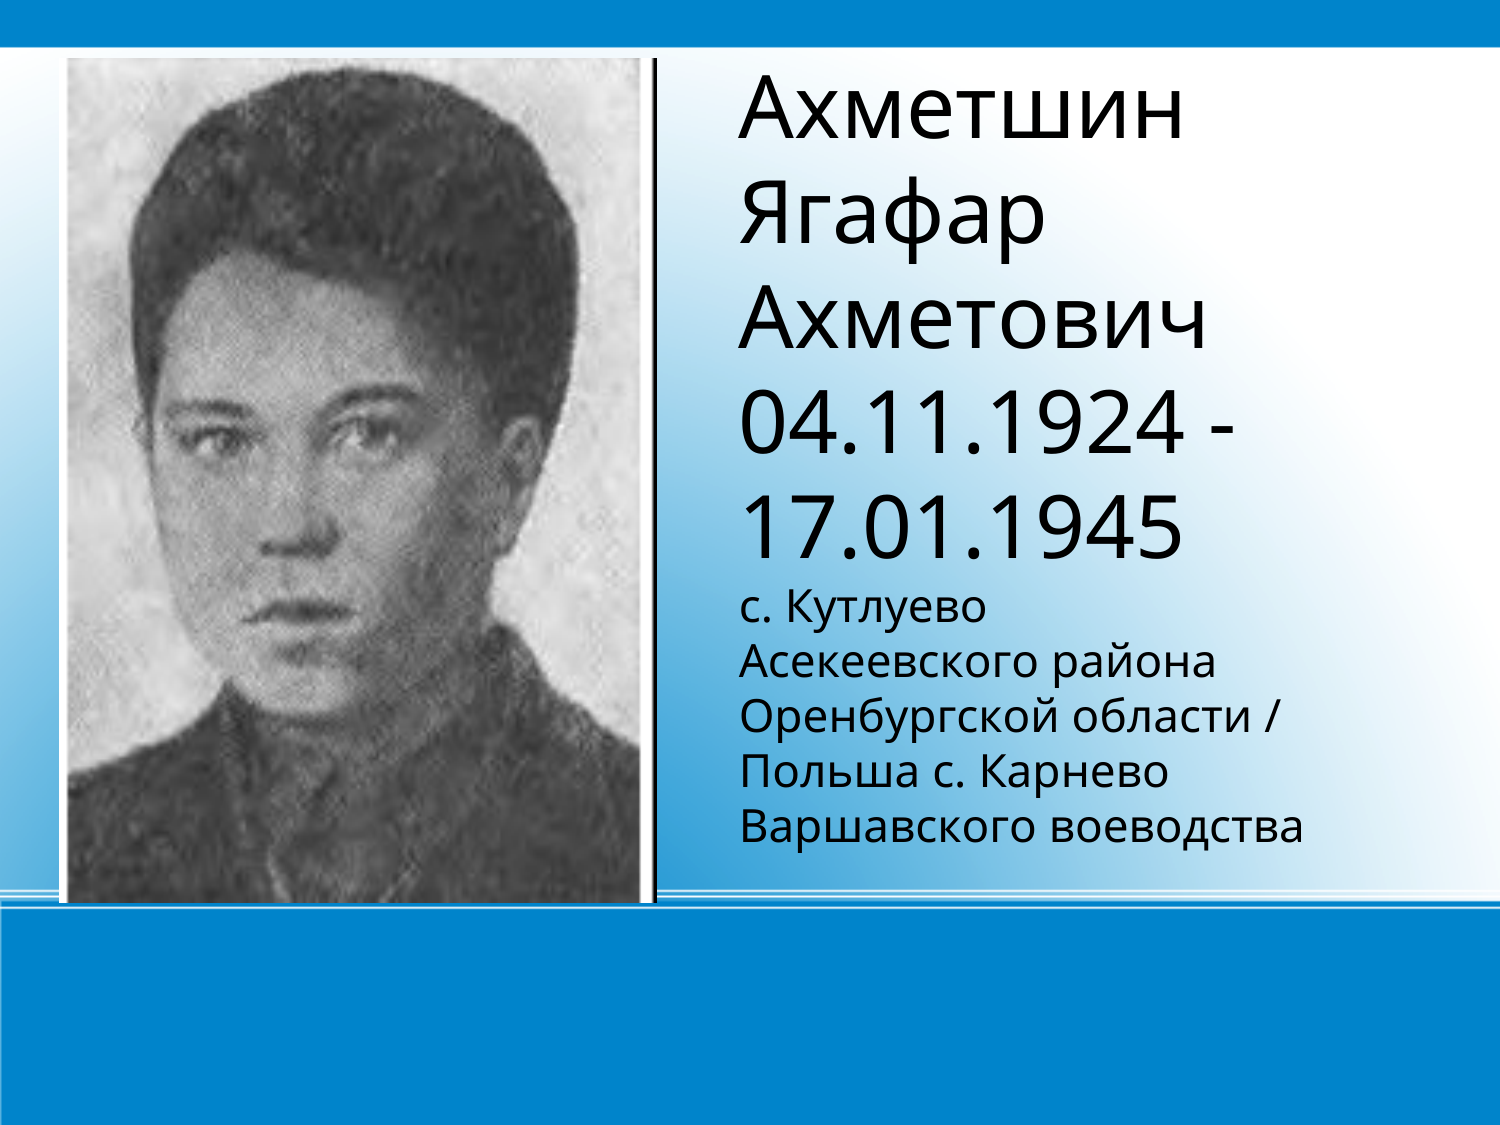

# Ахметшин Ягафар Ахметович 04.11.1924 - 17.01.1945 с. Кутлуево Асекеевского района Оренбургской области / Польша с. Карнево Варшавского воеводства